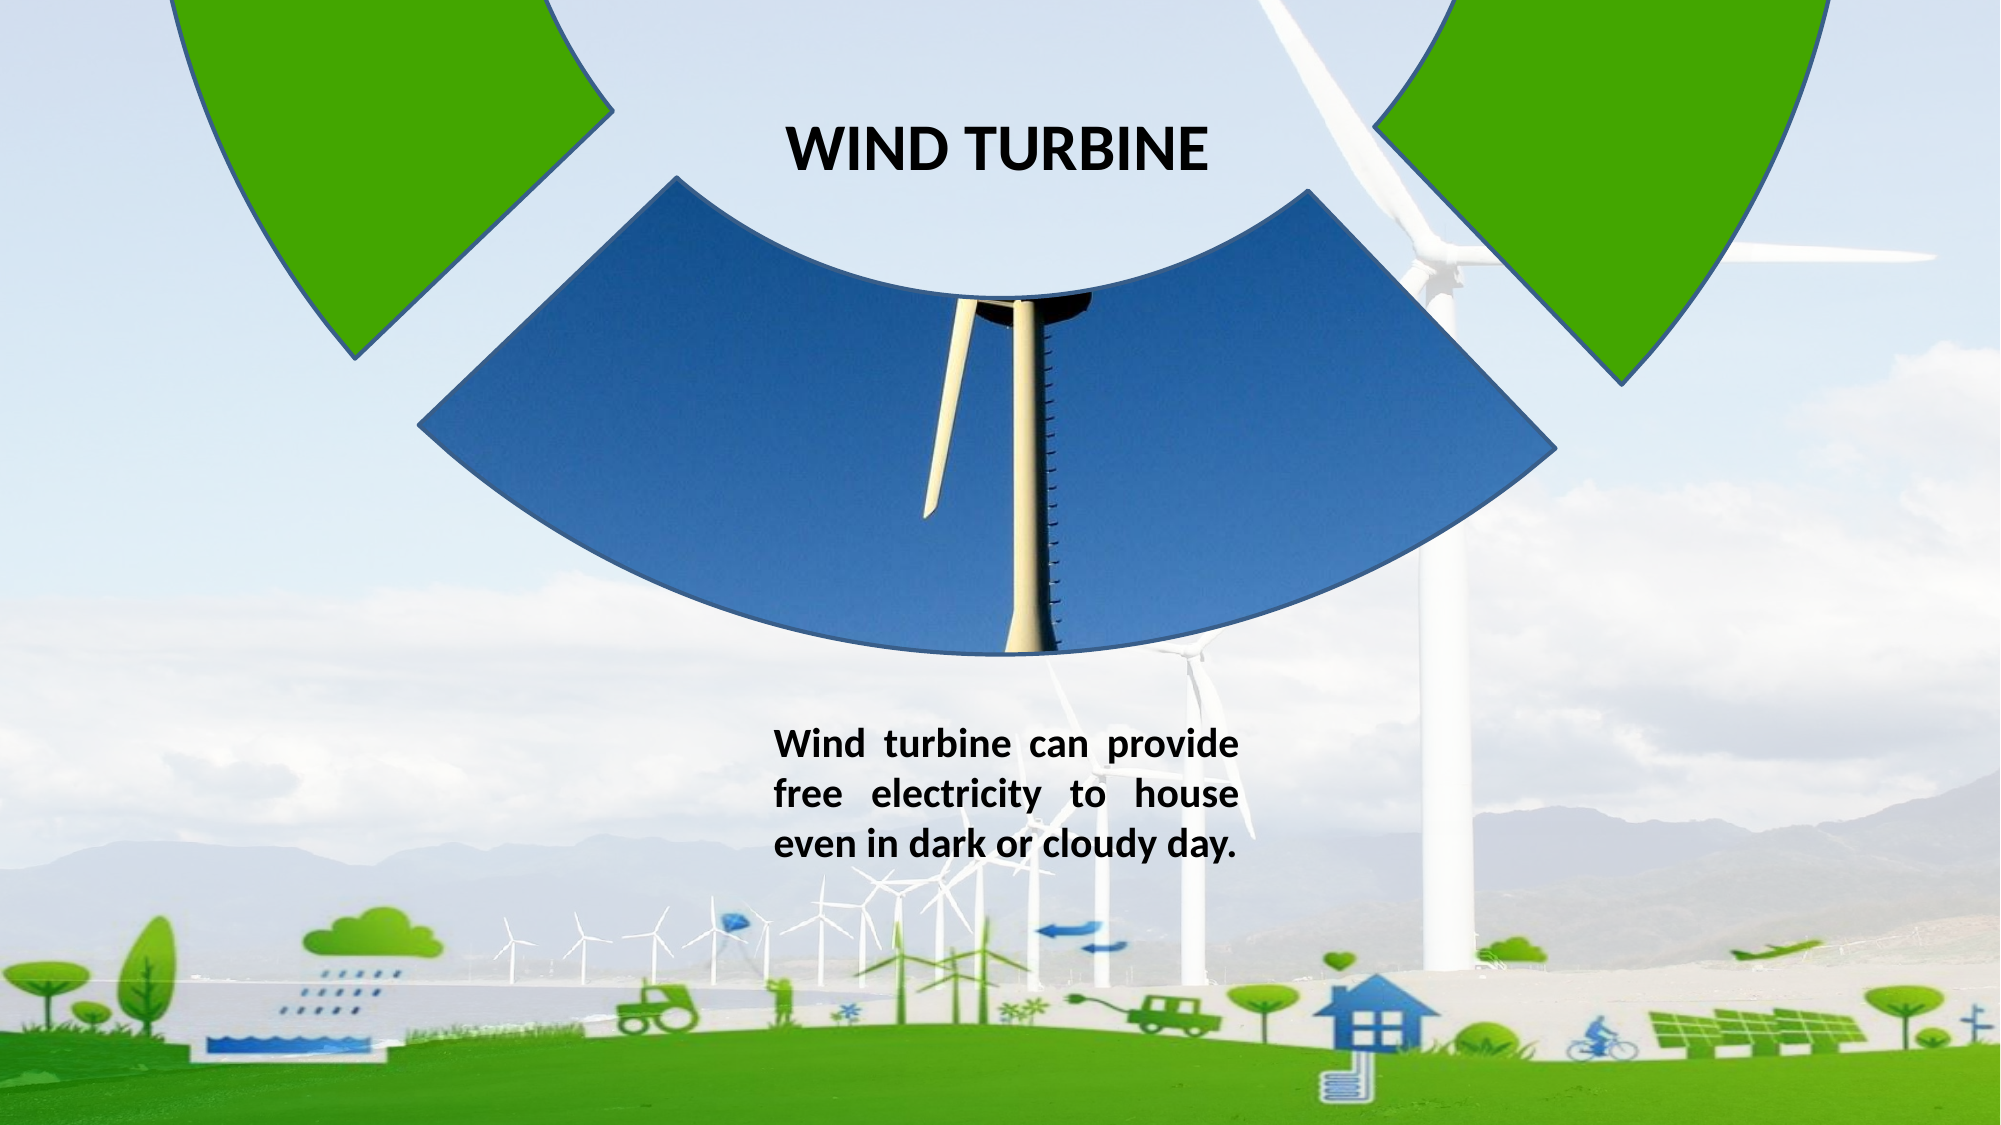

WIND TURBINE
Wind turbine can provide free electricity to house even in dark or cloudy day.